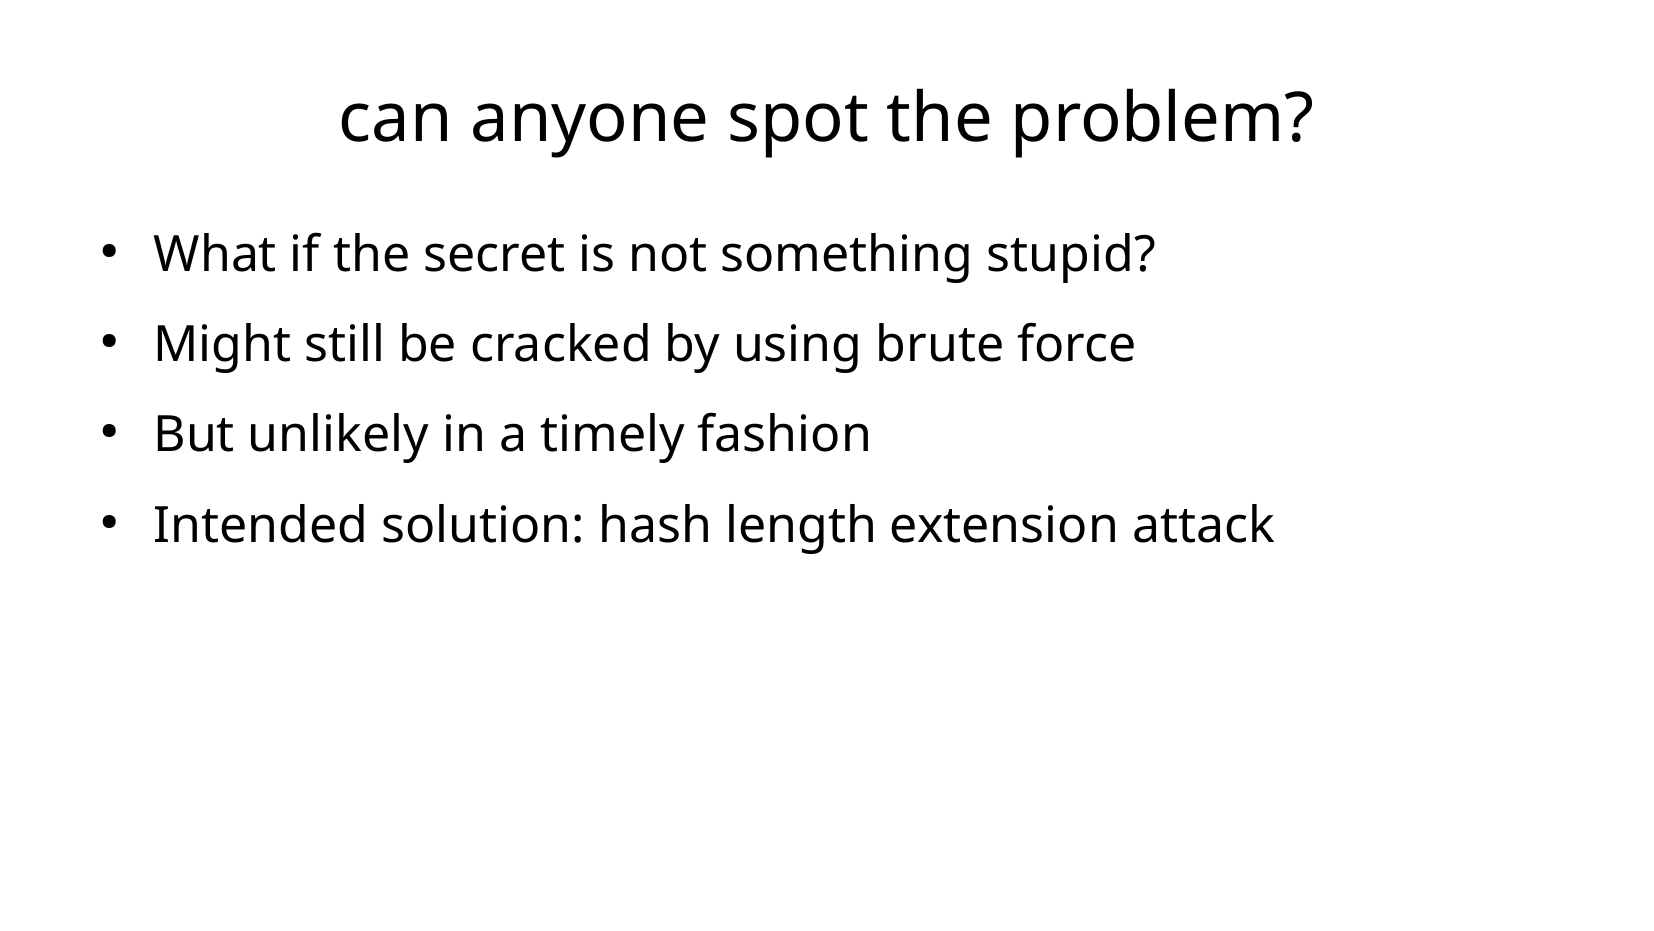

# can anyone spot the problem?
What if the secret is not something stupid?
Might still be cracked by using brute force
But unlikely in a timely fashion
Intended solution: hash length extension attack